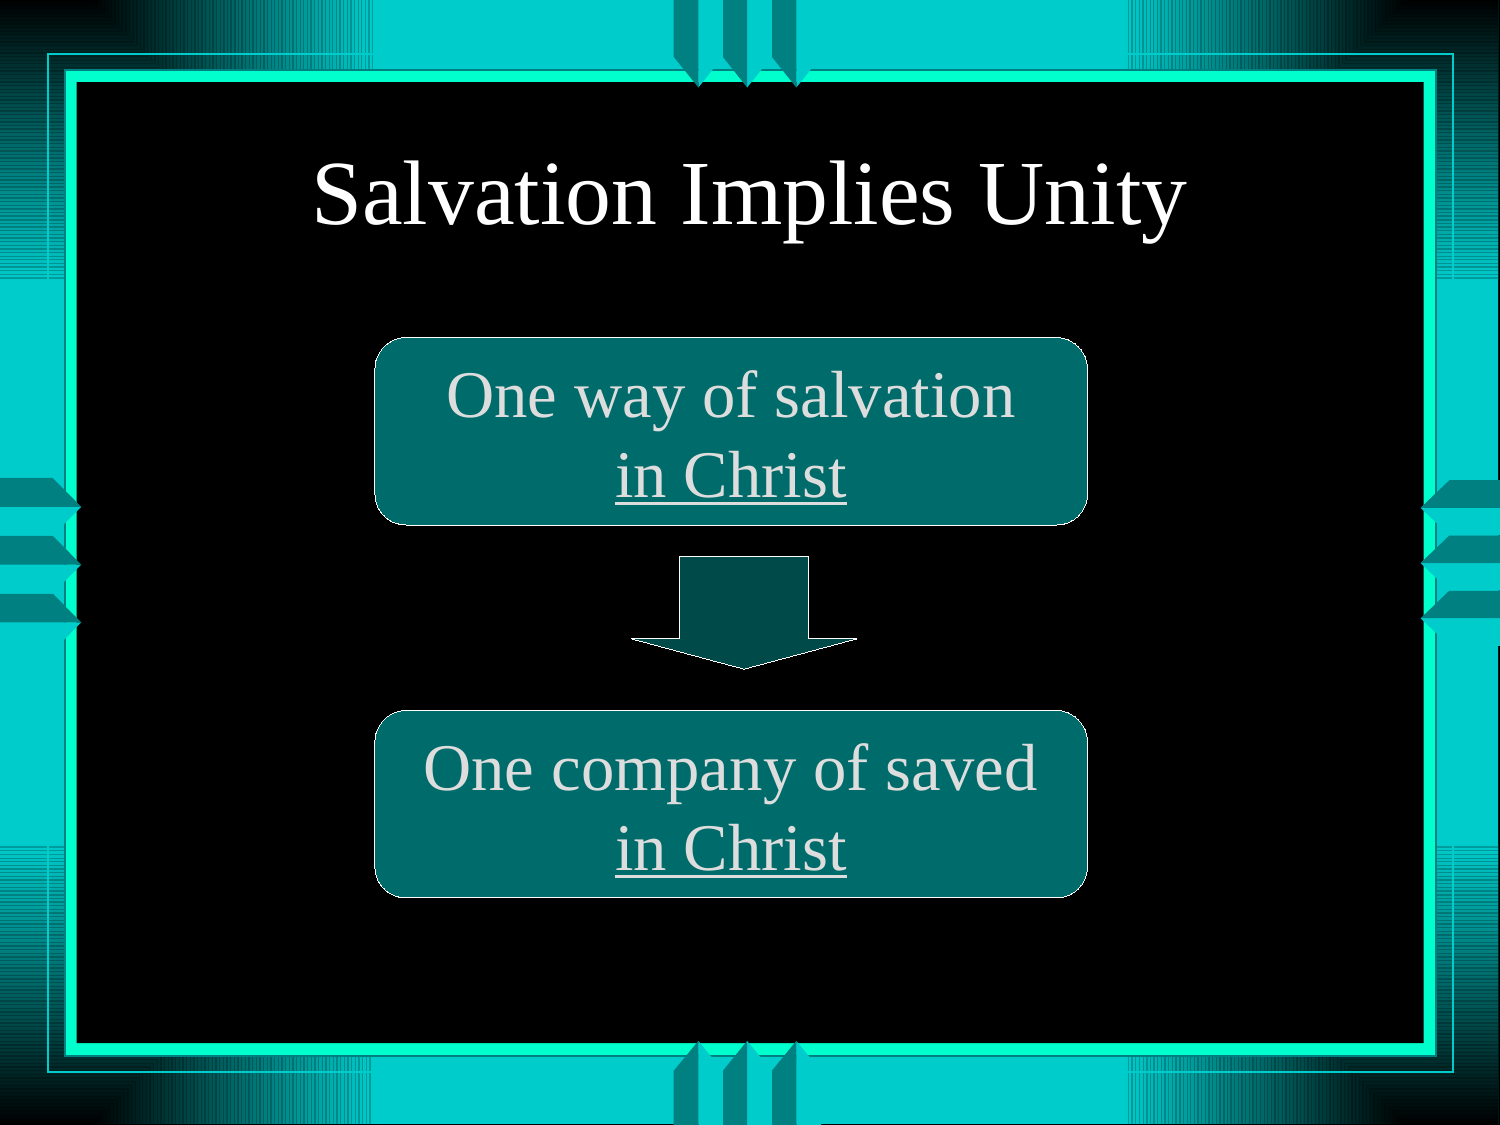

# Salvation Implies Unity
One way of salvation
in Christ
One company of saved
in Christ